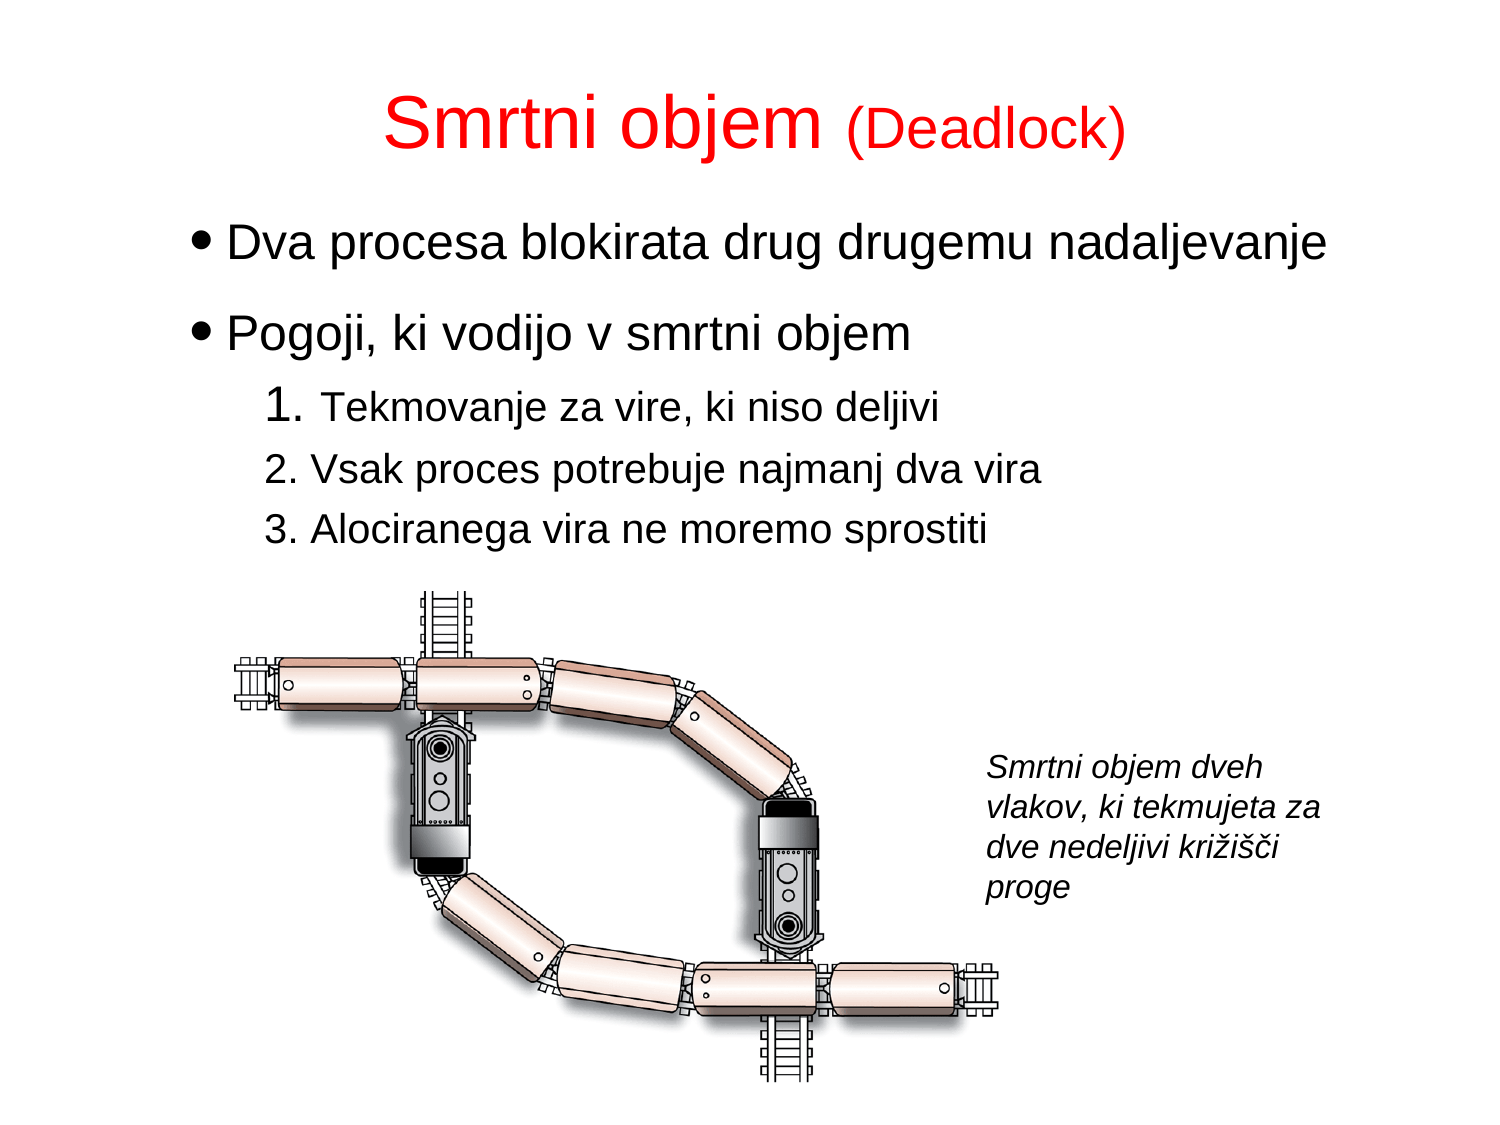

# Smrtni objem (Deadlock)
Dva procesa blokirata drug drugemu nadaljevanje
Pogoji, ki vodijo v smrtni objem
1. Tekmovanje za vire, ki niso deljivi
2. Vsak proces potrebuje najmanj dva vira
3. Alociranega vira ne moremo sprostiti
Smrtni objem dveh vlakov, ki tekmujeta za dve nedeljivi križišči proge